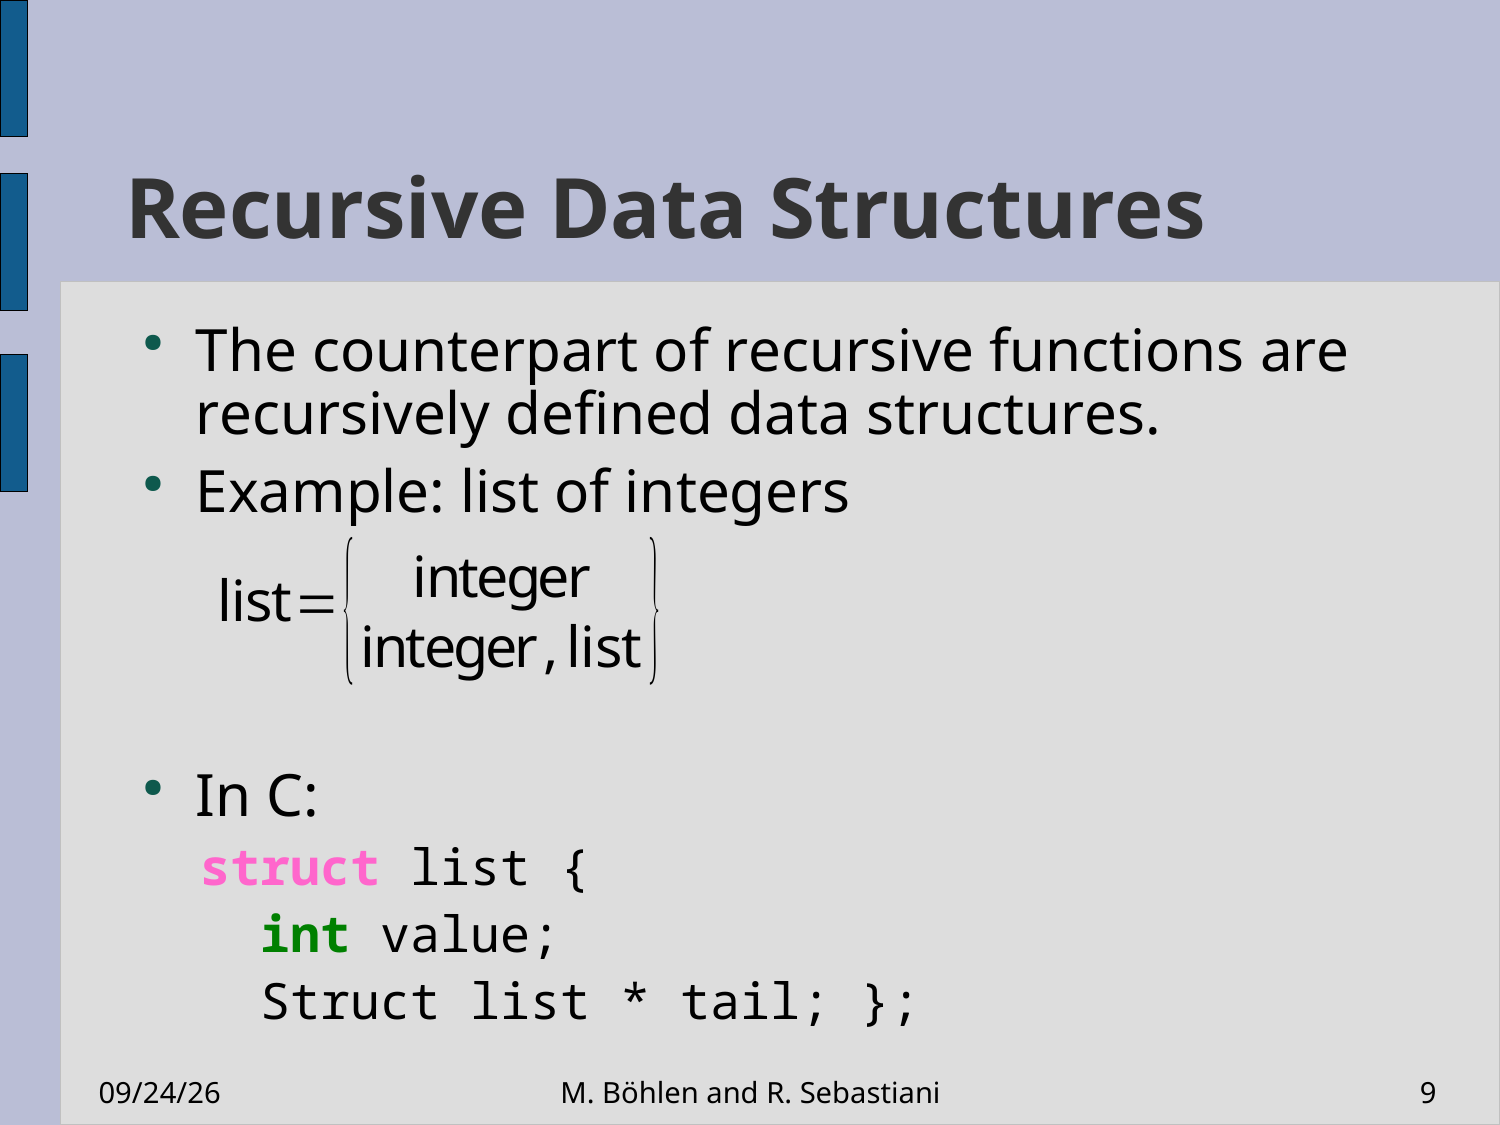

# Recursive Data Structures
The counterpart of recursive functions are recursively defined data structures.
Example: list of integers
In C:
struct list {
 int value;
 Struct list * tail; };
M. Böhlen and R. Sebastiani
9